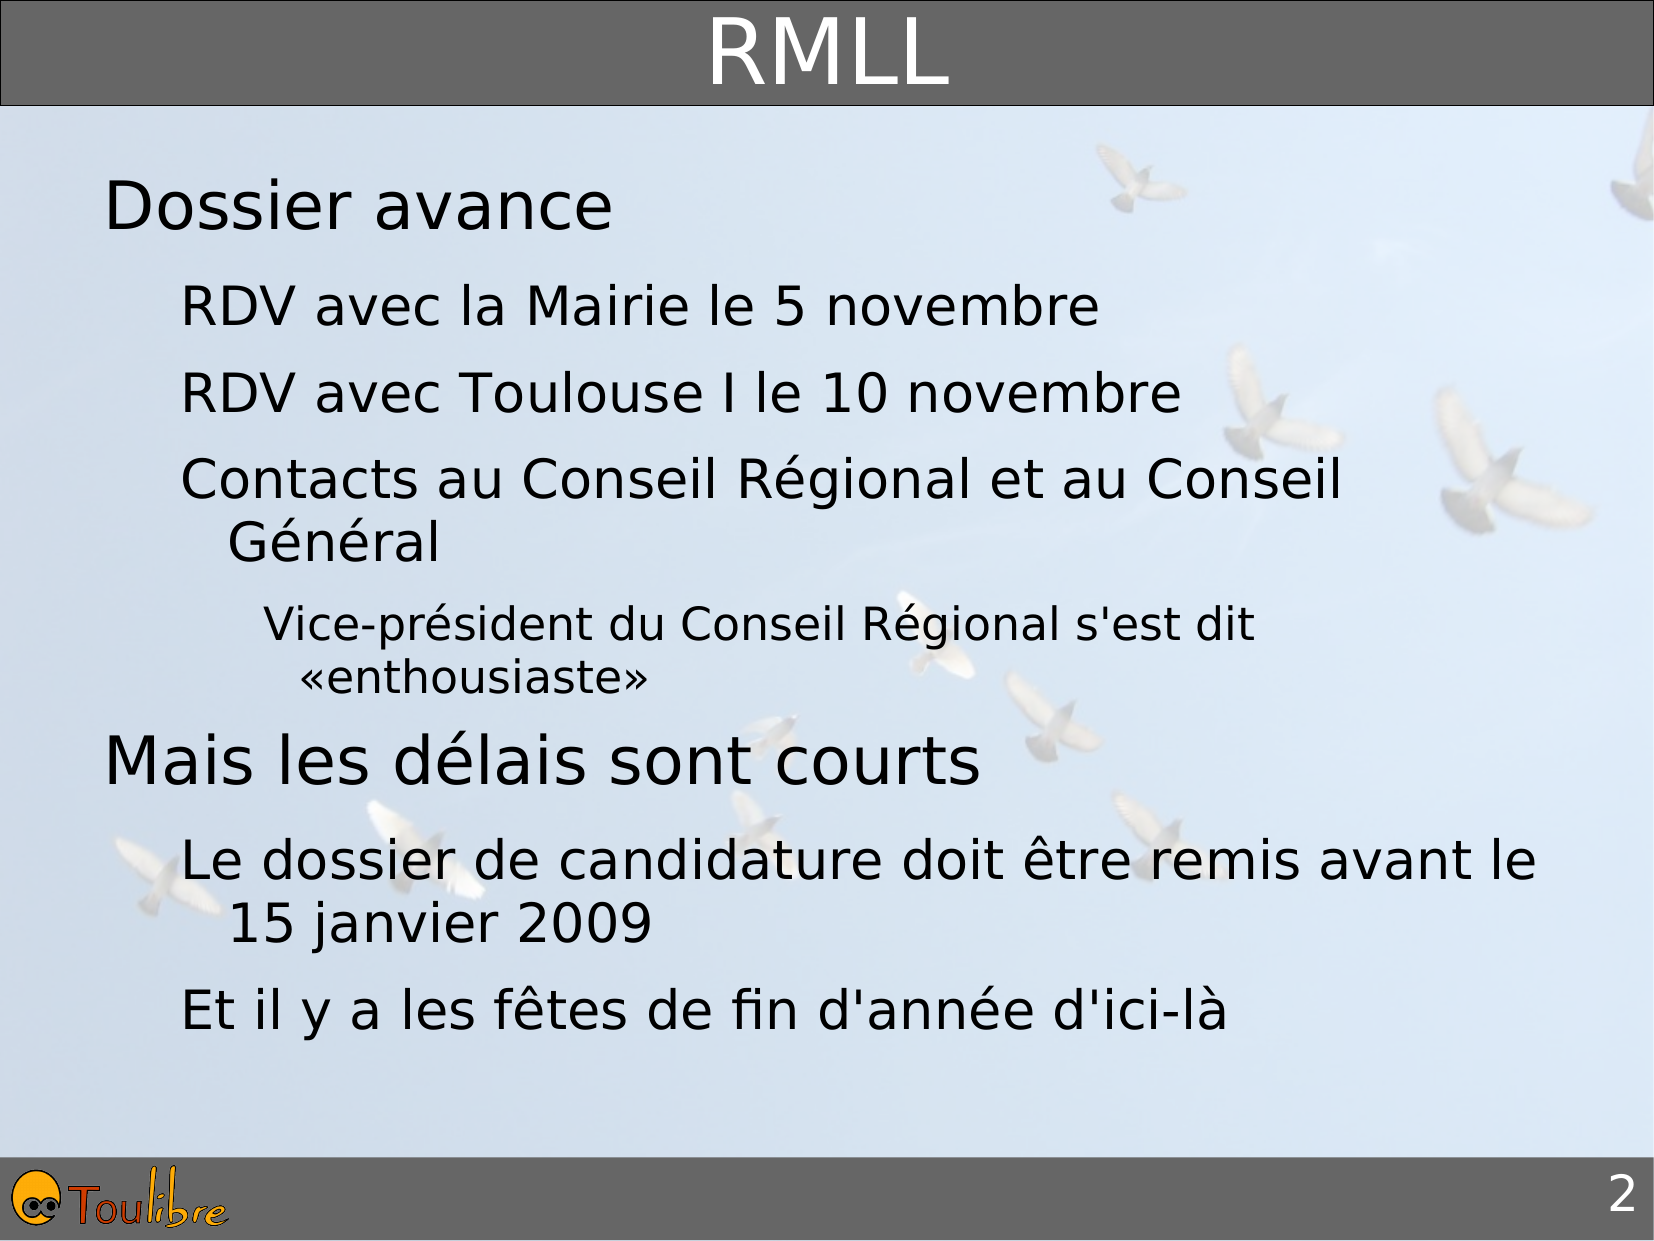

# RMLL
Dossier avance
RDV avec la Mairie le 5 novembre
RDV avec Toulouse I le 10 novembre
Contacts au Conseil Régional et au Conseil Général
Vice-président du Conseil Régional s'est dit «enthousiaste»
Mais les délais sont courts
Le dossier de candidature doit être remis avant le 15 janvier 2009
Et il y a les fêtes de fin d'année d'ici-là